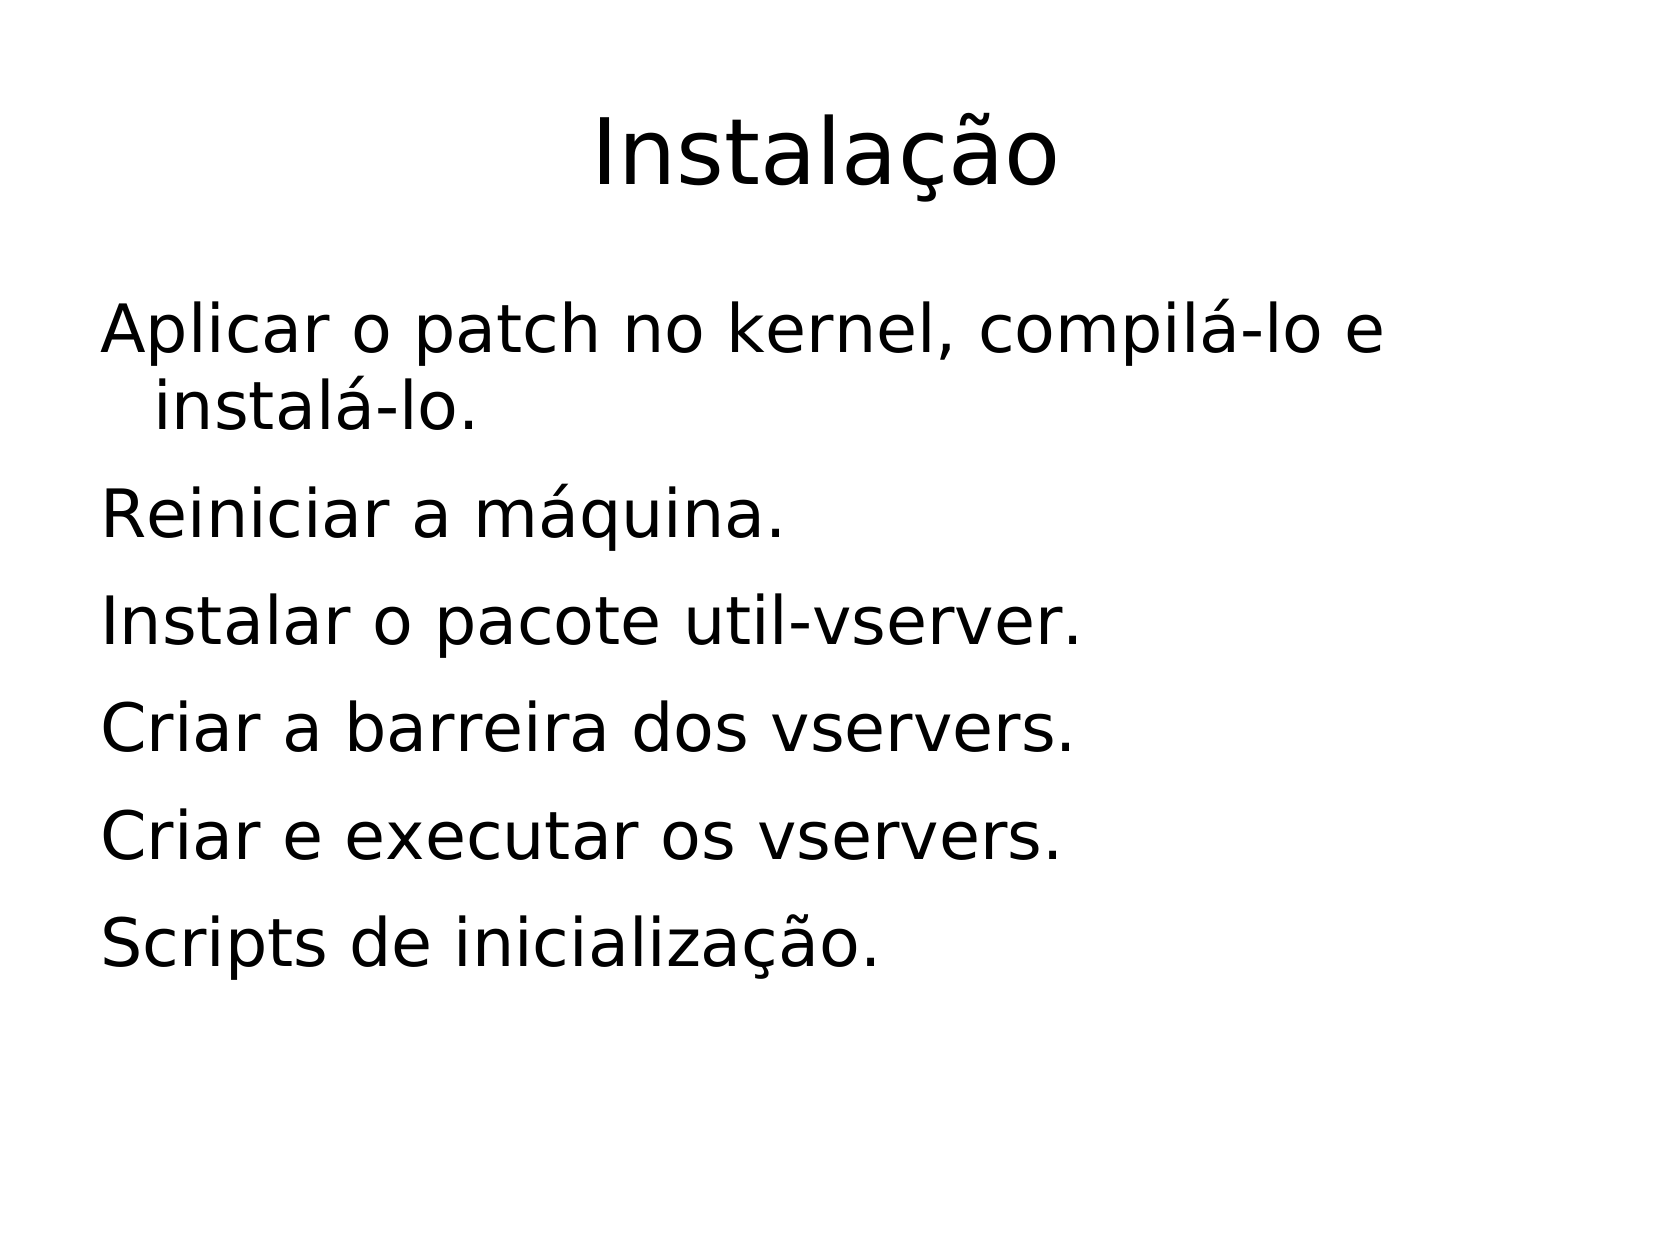

# Instalação
Aplicar o patch no kernel, compilá-lo e instalá-lo.
Reiniciar a máquina.
Instalar o pacote util-vserver.
Criar a barreira dos vservers.
Criar e executar os vservers.
Scripts de inicialização.